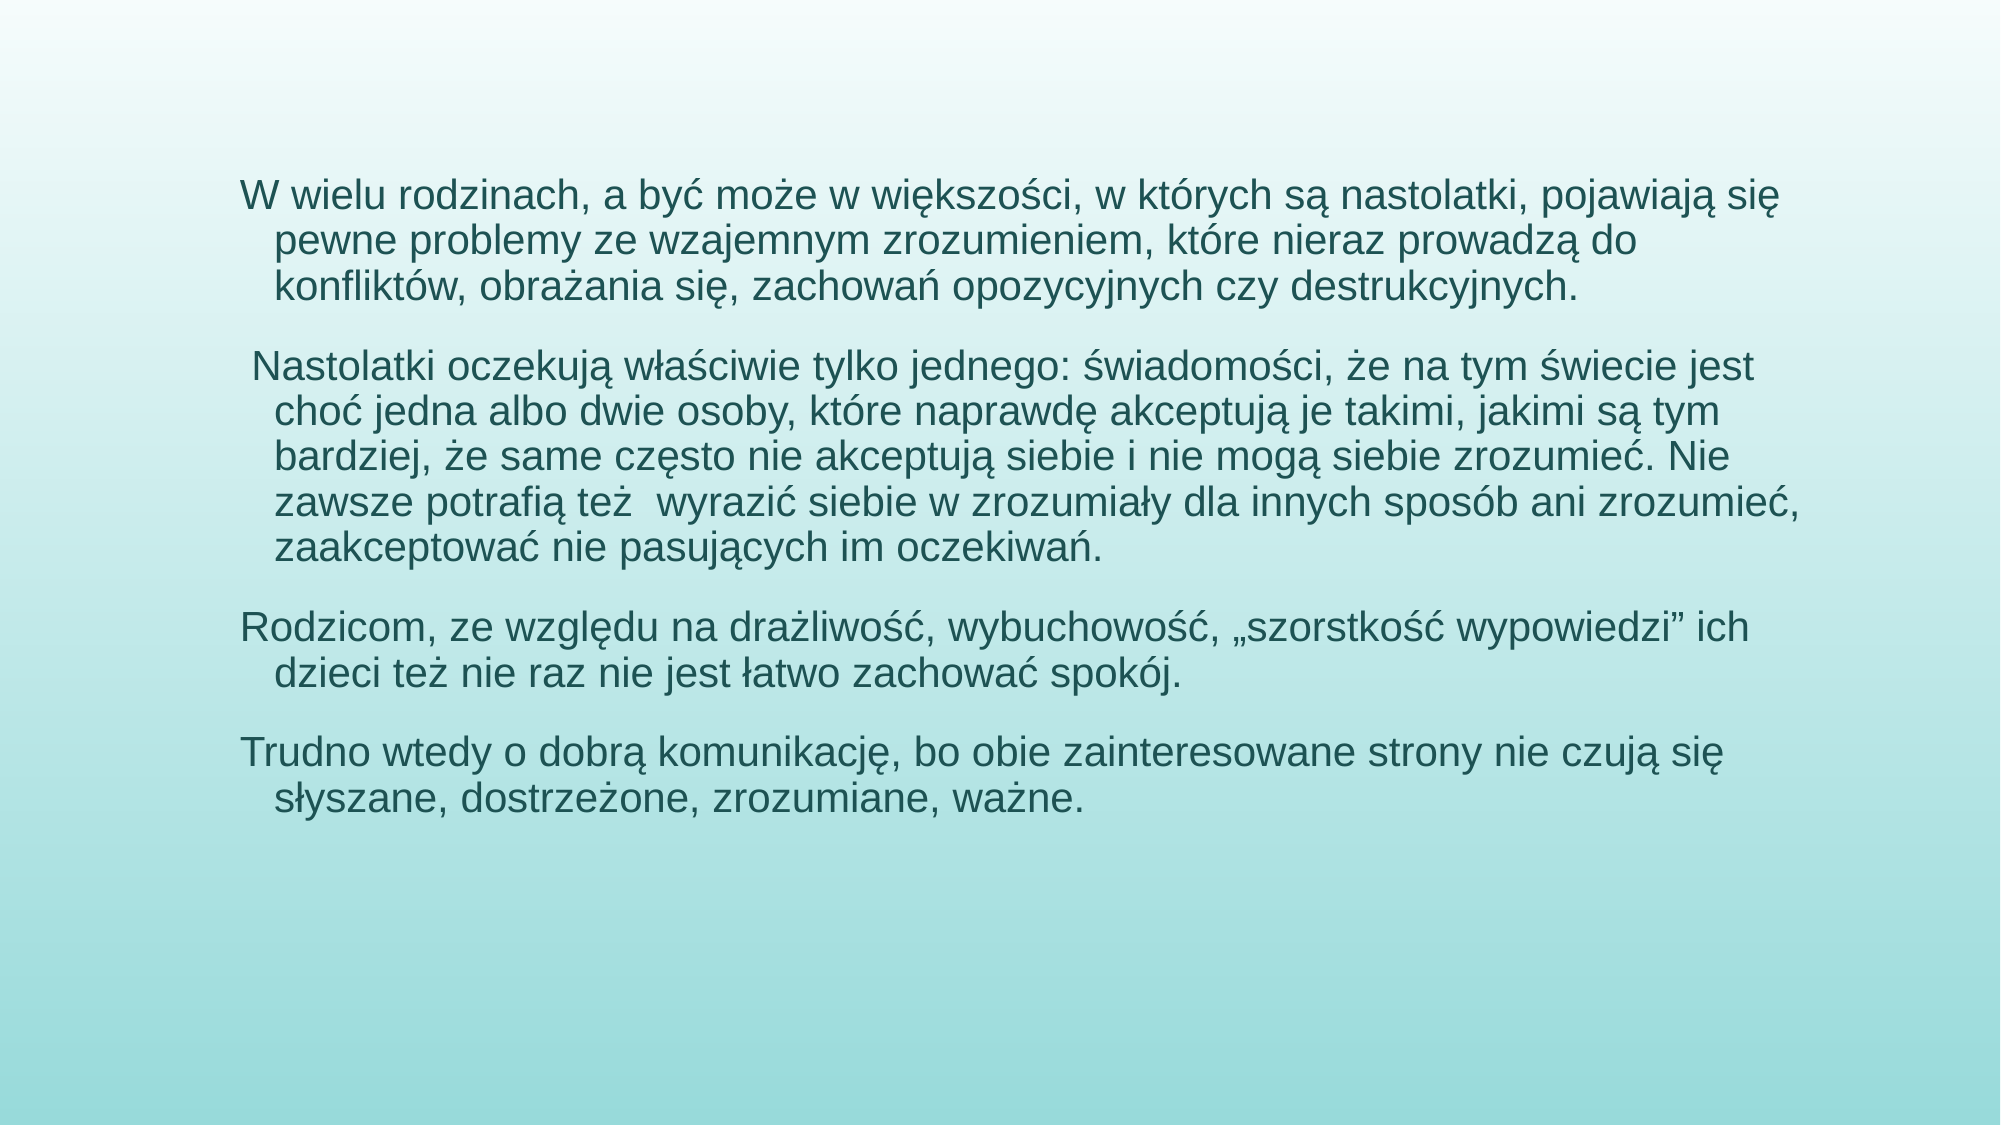

# W wielu rodzinach, a być może w większości, w których są nastolatki, pojawiają się pewne problemy ze wzajemnym zrozumieniem, które nieraz prowadzą do konfliktów, obrażania się, zachowań opozycyjnych czy destrukcyjnych.
 Nastolatki oczekują właściwie tylko jednego: świadomości, że na tym świecie jest choć jedna albo dwie osoby, które naprawdę akceptują je takimi, jakimi są tym bardziej, że same często nie akceptują siebie i nie mogą siebie zrozumieć. Nie zawsze potrafią też wyrazić siebie w zrozumiały dla innych sposób ani zrozumieć, zaakceptować nie pasujących im oczekiwań.
Rodzicom, ze względu na drażliwość, wybuchowość, „szorstkość wypowiedzi” ich dzieci też nie raz nie jest łatwo zachować spokój.
Trudno wtedy o dobrą komunikację, bo obie zainteresowane strony nie czują się słyszane, dostrzeżone, zrozumiane, ważne.